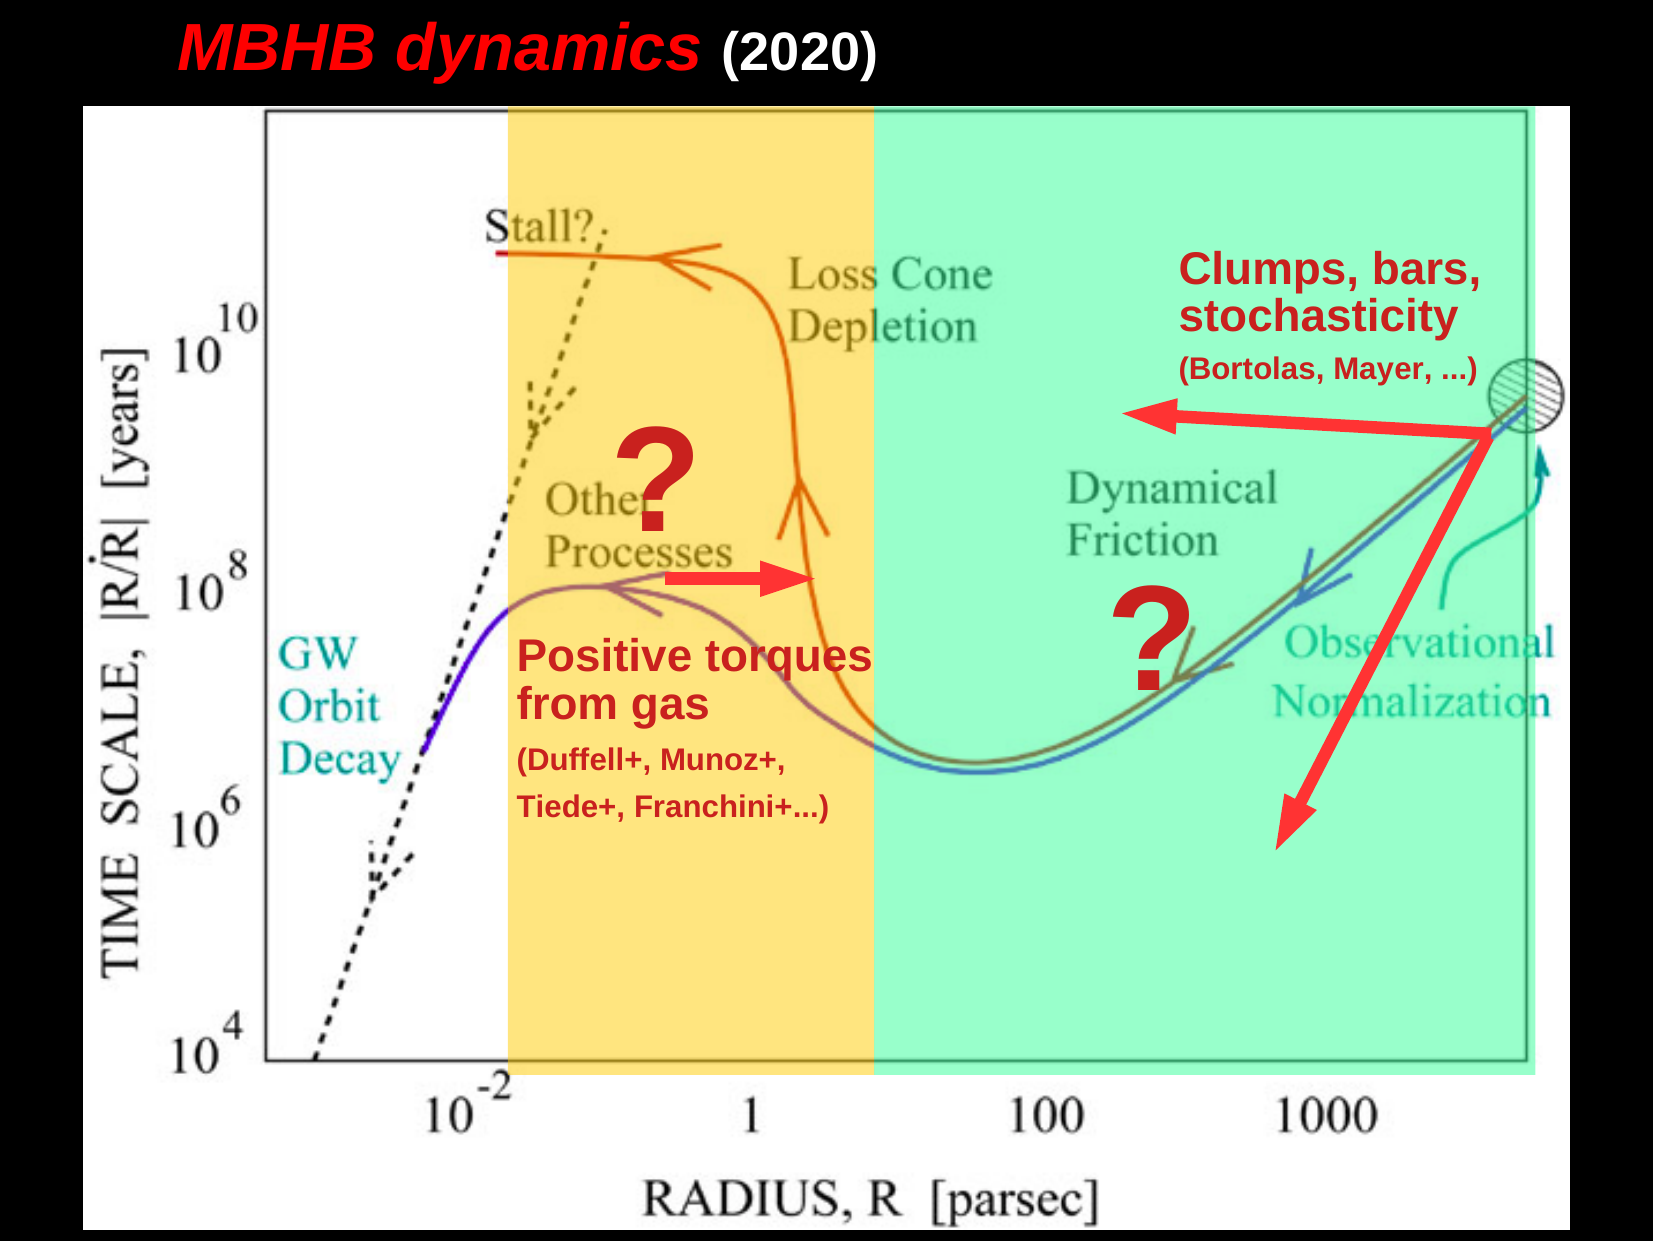

MBHB dynamics (2020)
Clumps, bars, stochasticity (Bortolas, Mayer, ...)
?
?
Positive torques from gas
(Duffell+, Munoz+, Tiede+, Franchini+...)